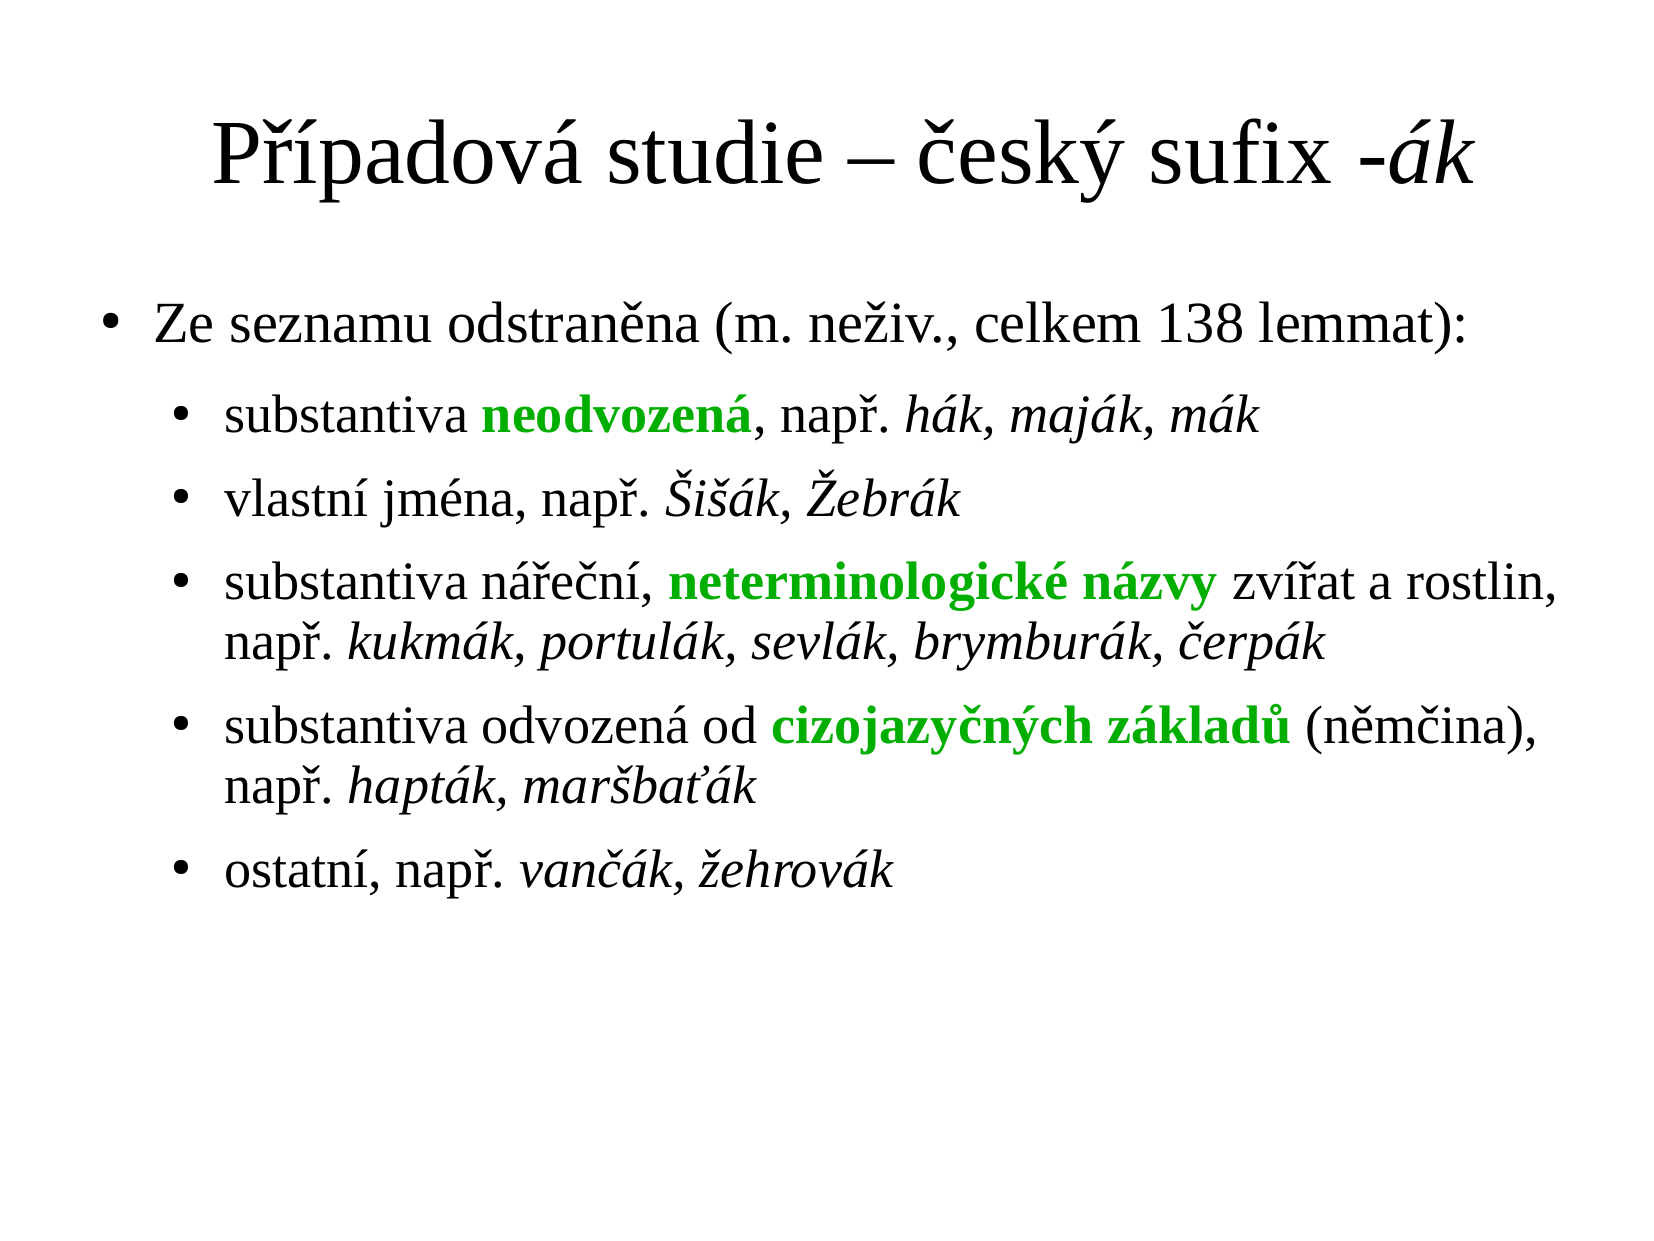

# Případová studie – český sufix -ák
Ze seznamu odstraněna (m. neživ., celkem 138 lemmat):
substantiva neodvozená, např. hák, maják, mák
vlastní jména, např. Šišák, Žebrák
substantiva nářeční, neterminologické názvy zvířat a rostlin, např. kukmák, portulák, sevlák, brymburák, čerpák
substantiva odvozená od cizojazyčných základů (němčina), např. hapták, maršbaťák
ostatní, např. vančák, žehrovák